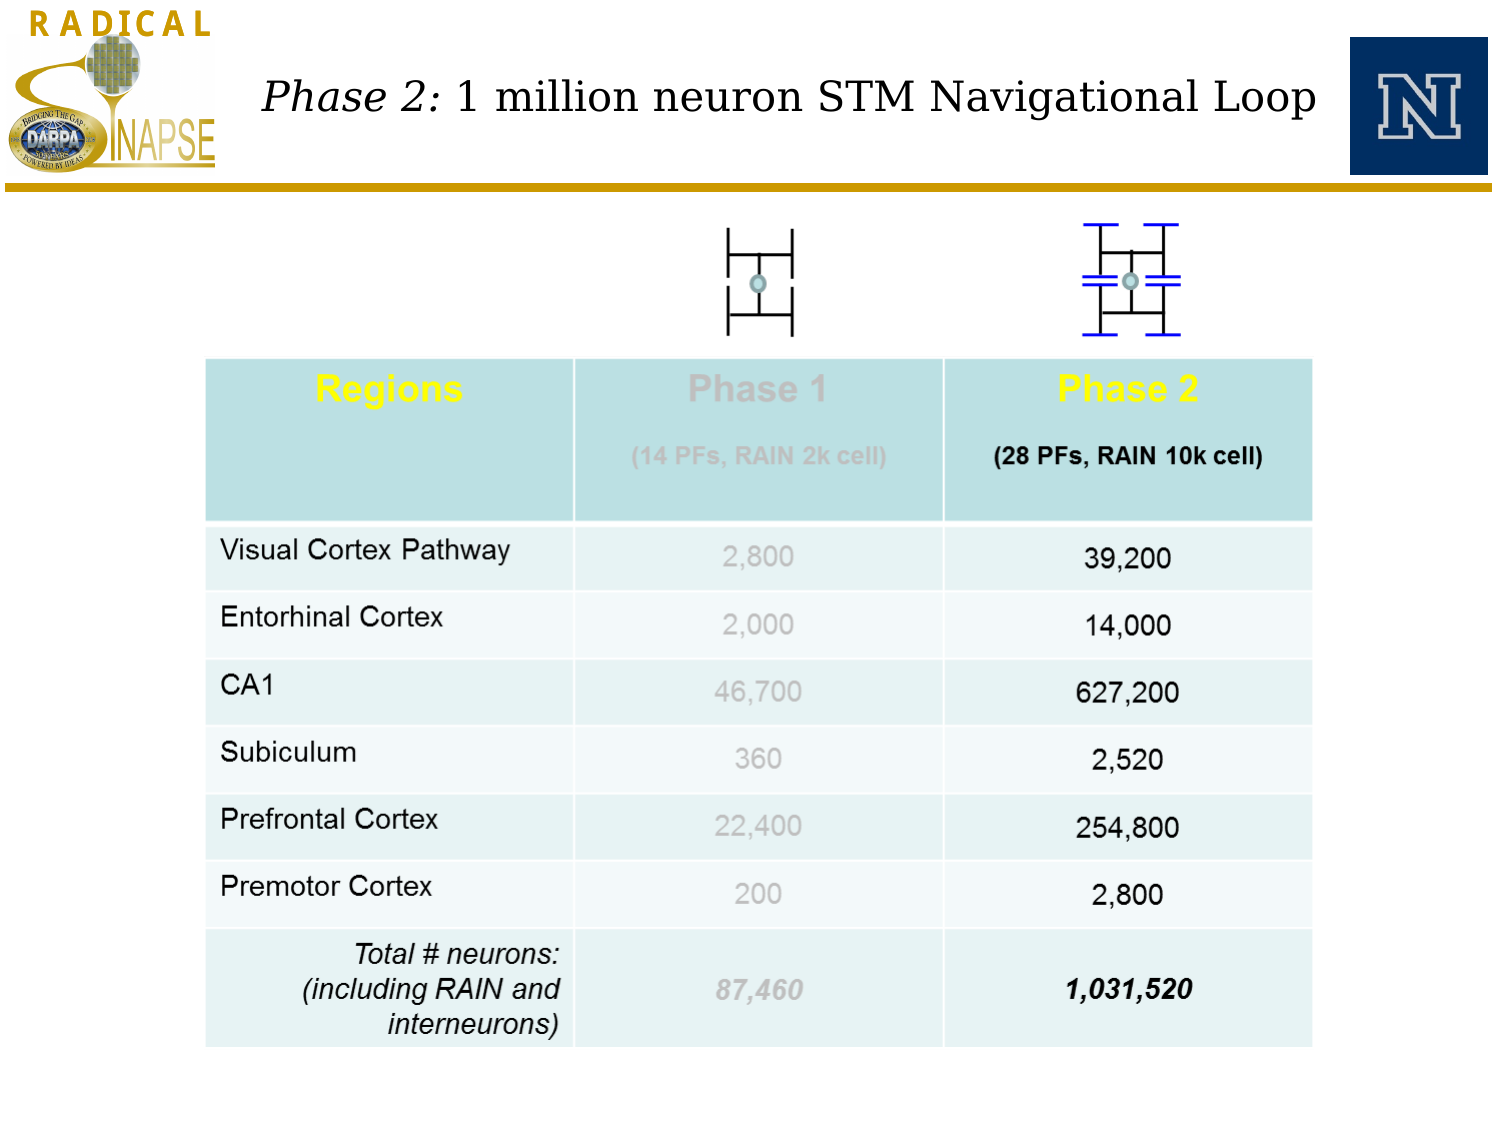

Phase 2: 1 million neuron STM Navigational Loop